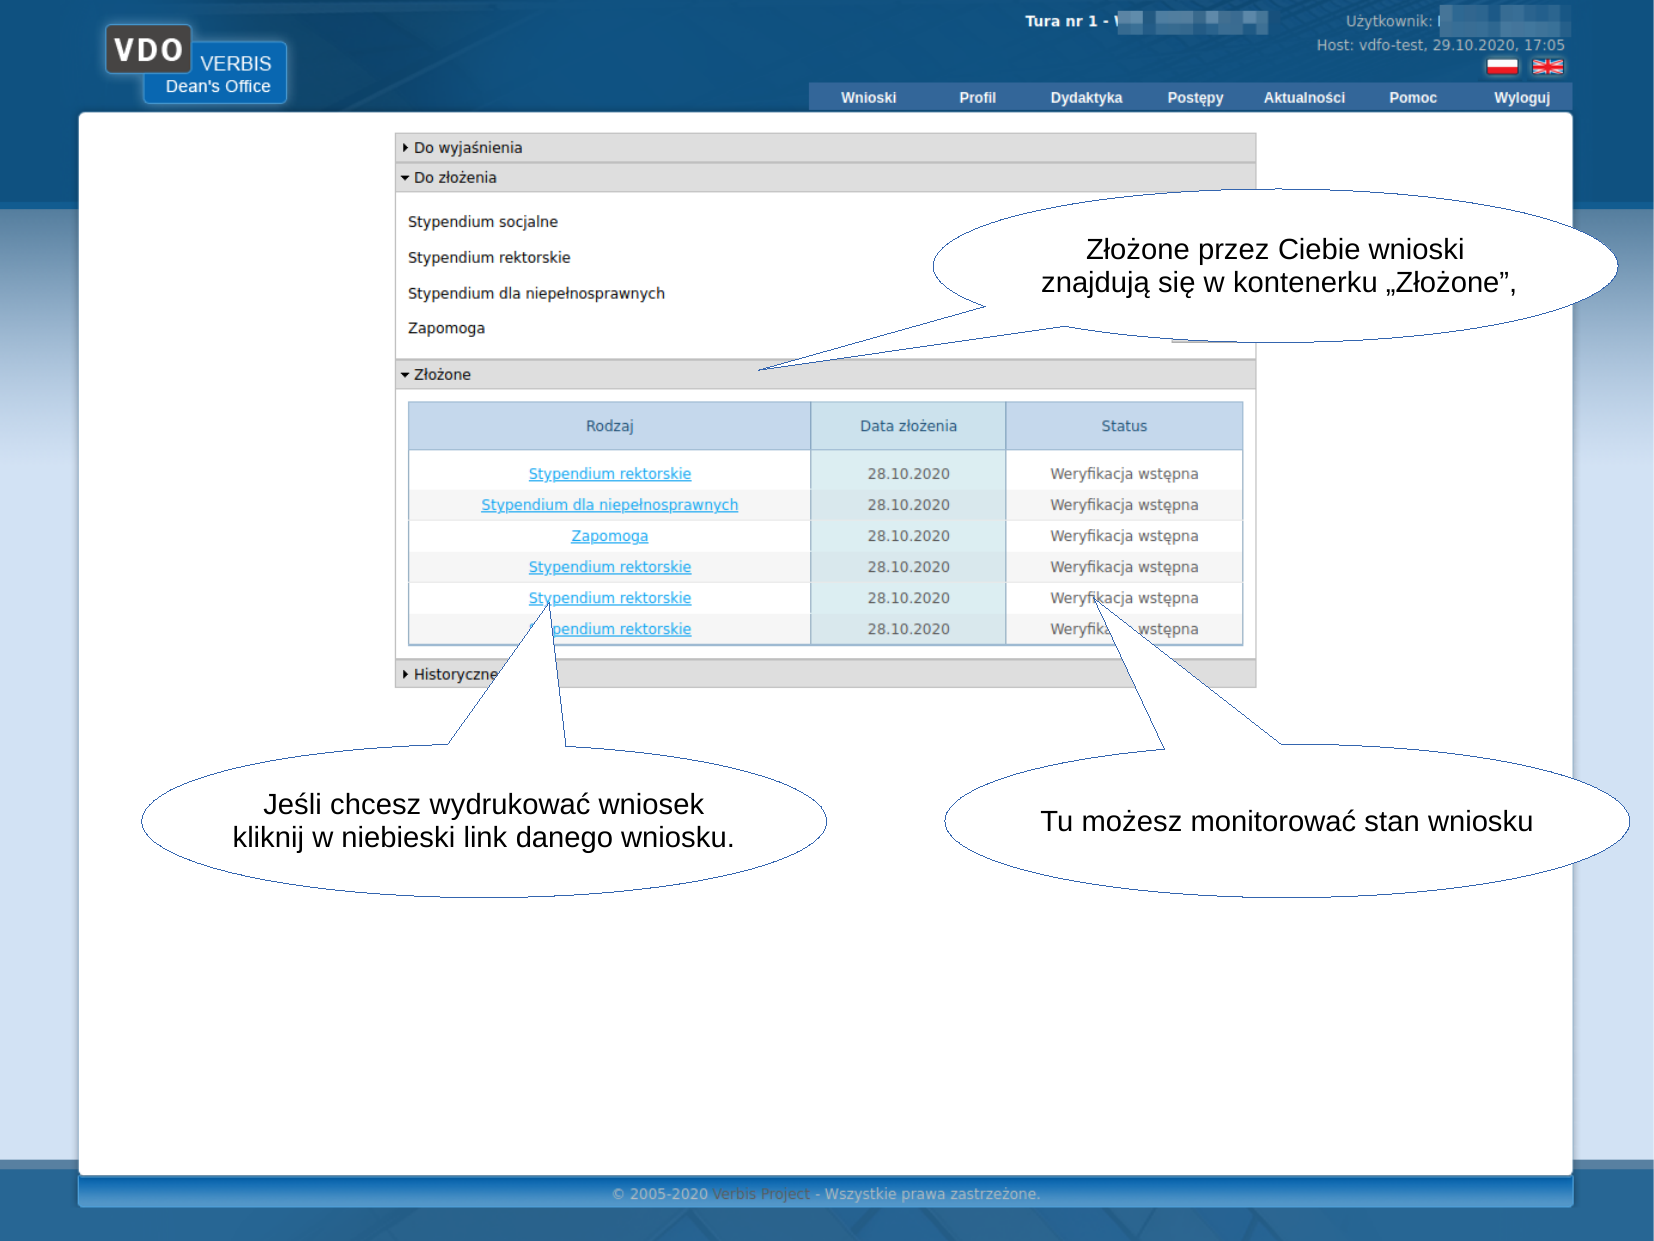

Złożone przez Ciebie wnioski
 znajdują się w kontenerku „Złożone”,
Jeśli chcesz wydrukować wniosek
kliknij w niebieski link danego wniosku.
Tu możesz monitorować stan wniosku
© 2020 Verbis - wszystkie prawa zastrzeżone